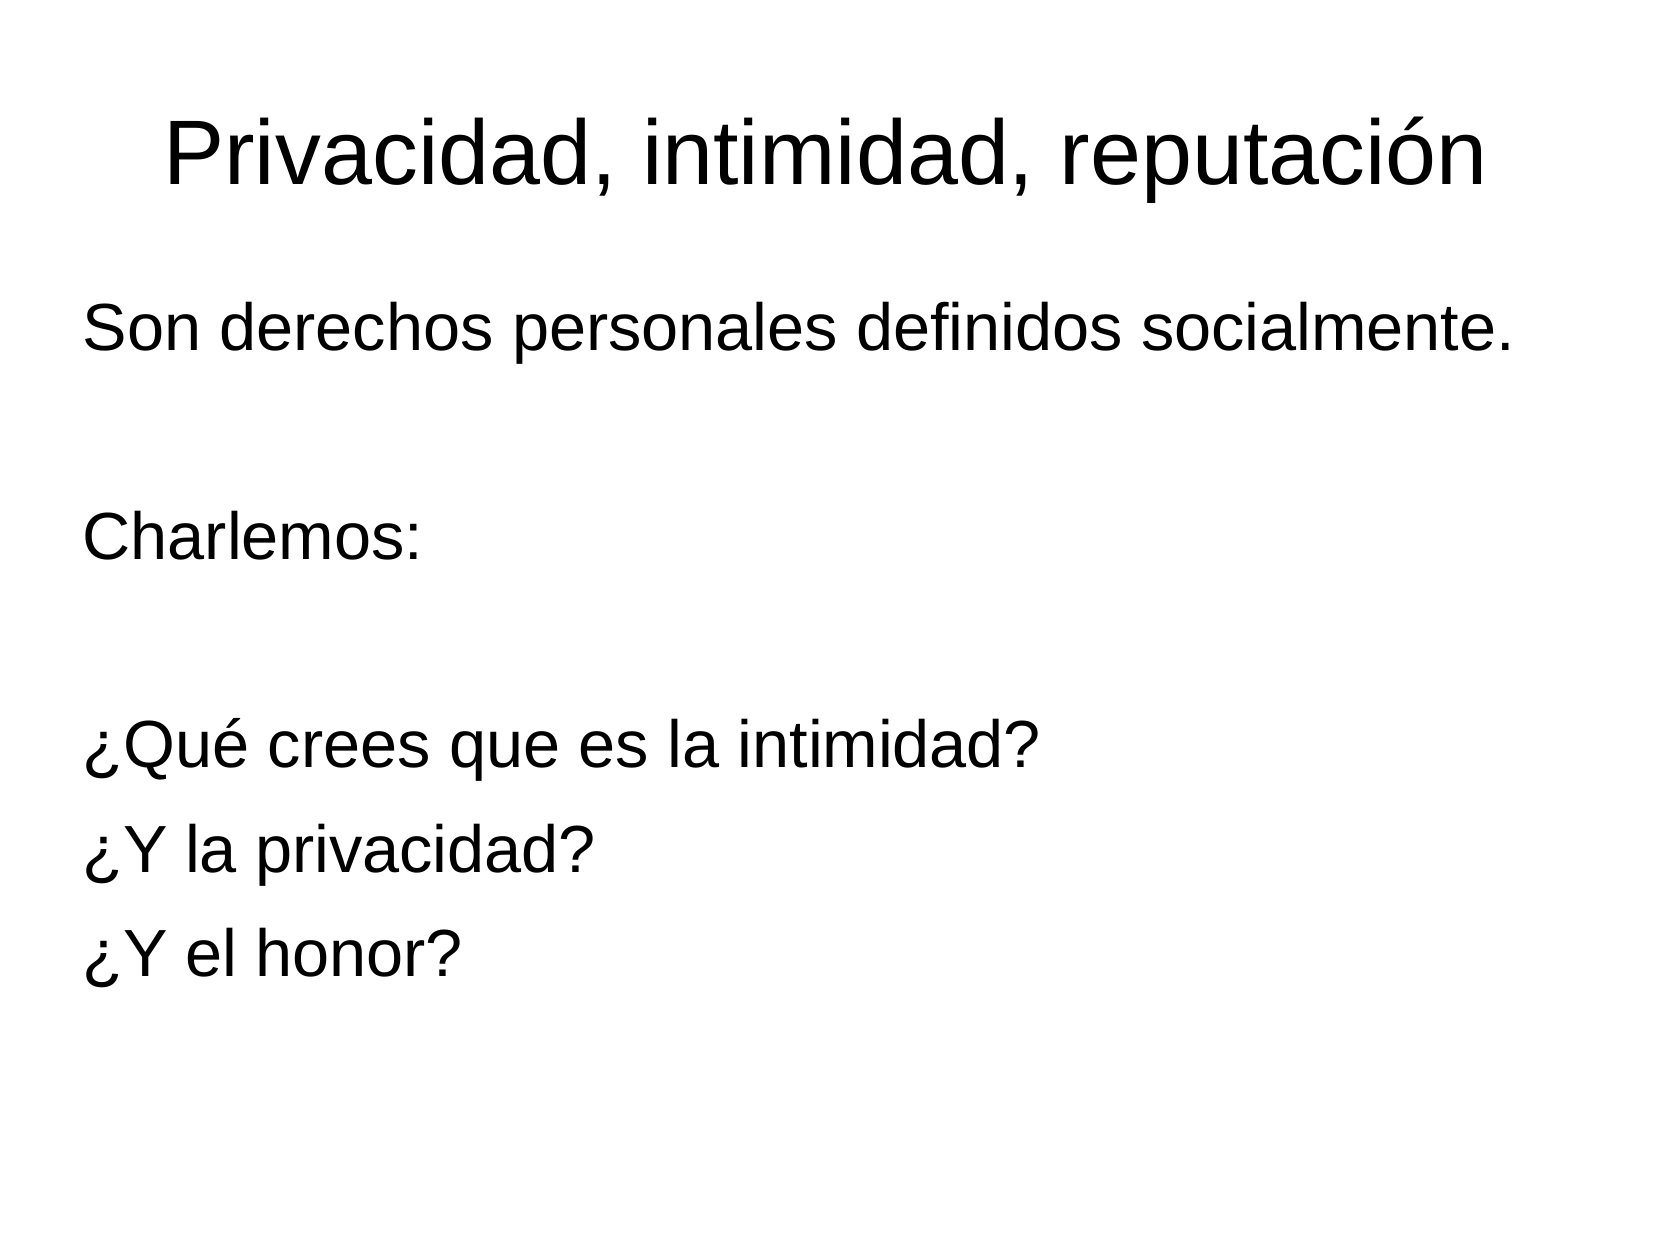

# Privacidad, intimidad, reputación
Son derechos personales definidos socialmente.
Charlemos:
¿Qué crees que es la intimidad?
¿Y la privacidad?
¿Y el honor?